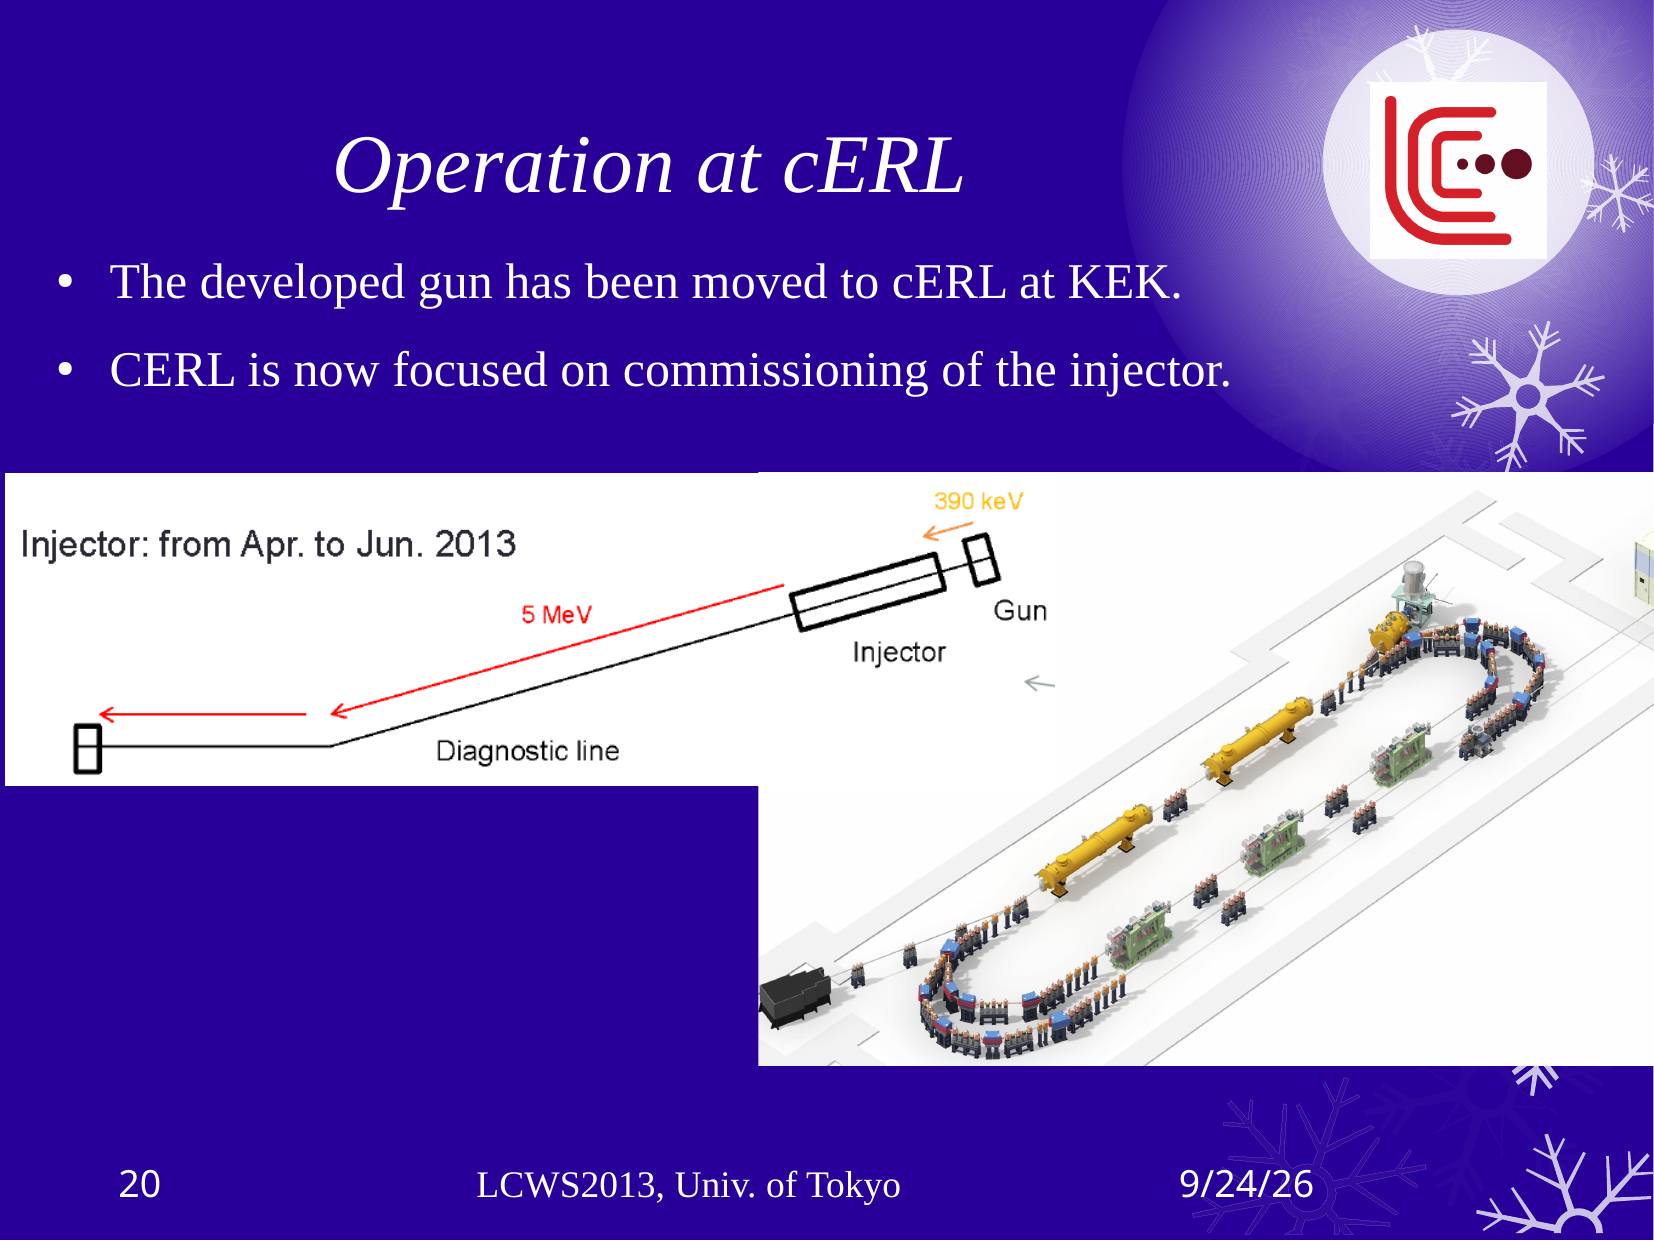

# Operation at cERL
The developed gun has been moved to cERL at KEK.
CERL is now focused on commissioning of the injector.
20
2010/8/11